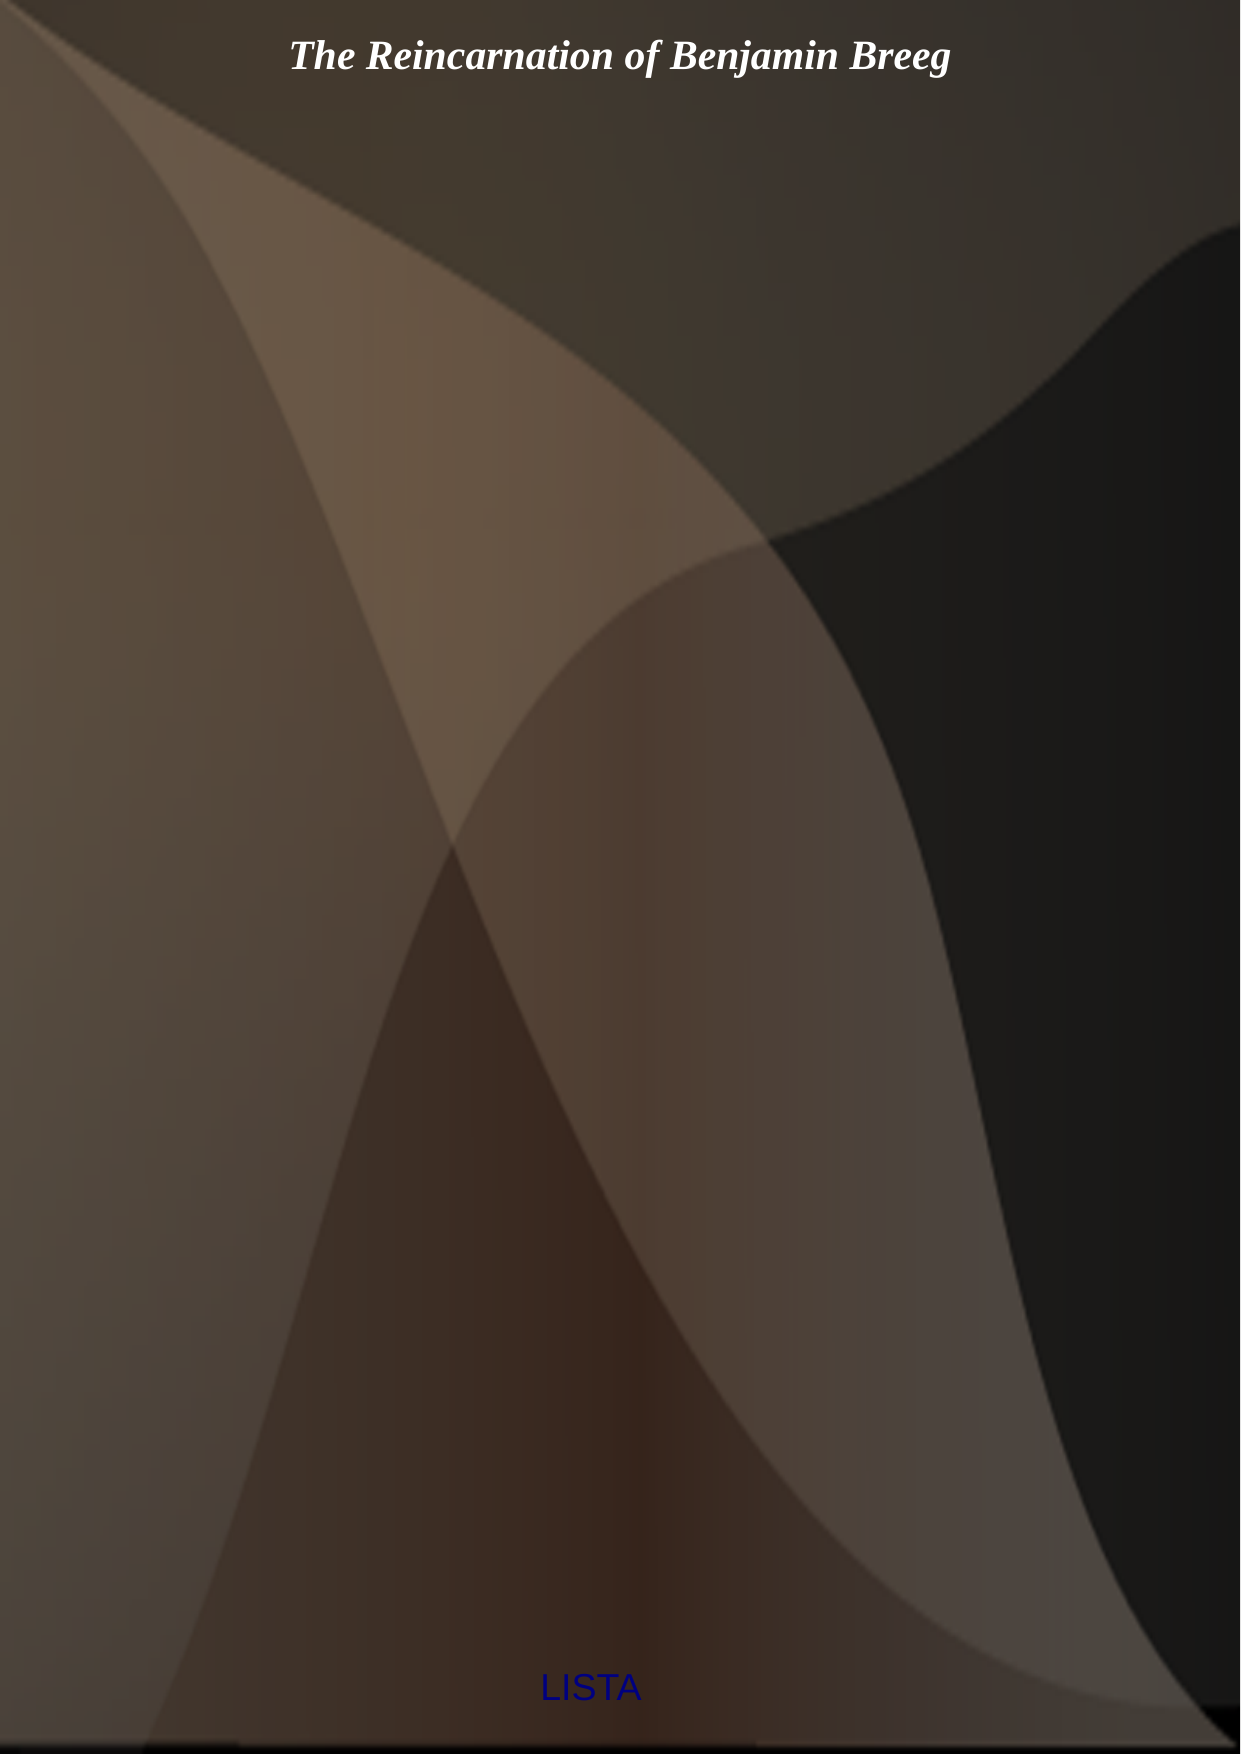

# The Reincarnation of Benjamin Breeg
LISTA